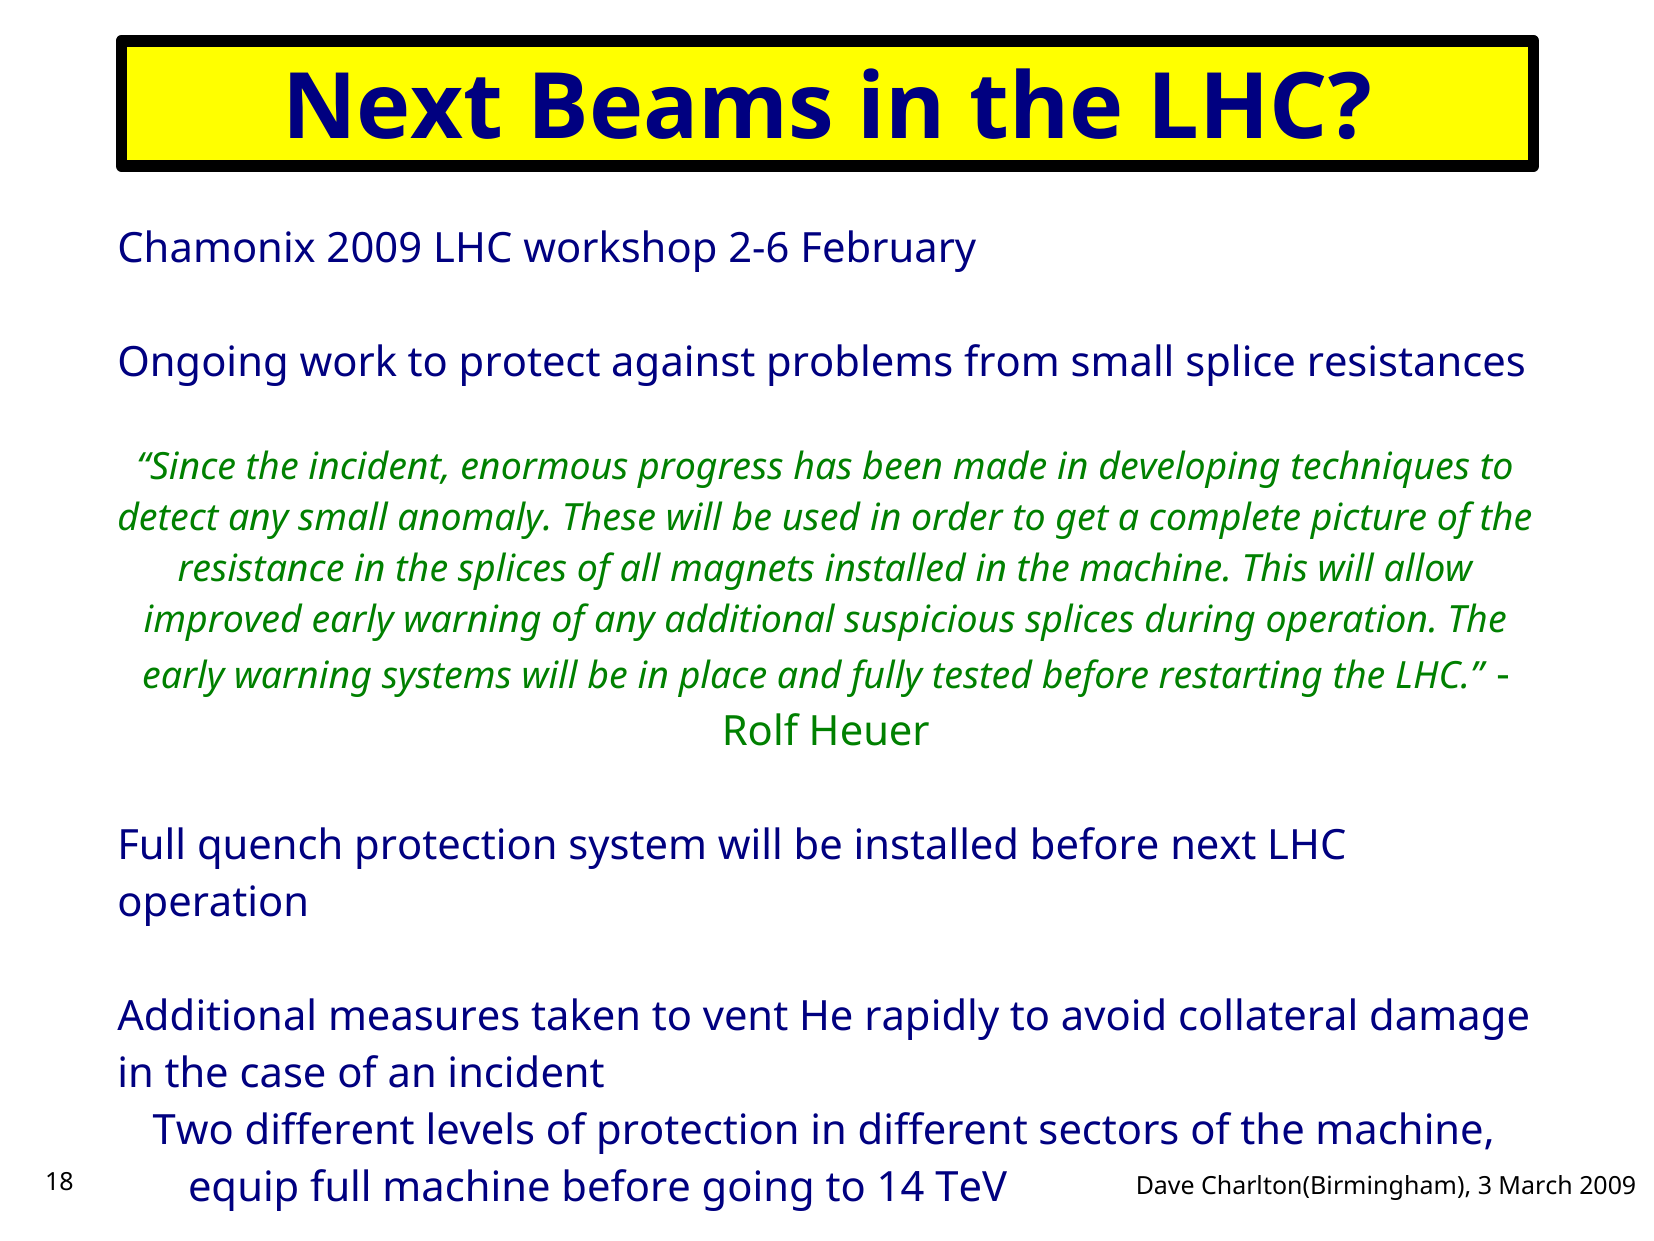

# Next Beams in the LHC?
Chamonix 2009 LHC workshop 2-6 February
Ongoing work to protect against problems from small splice resistances
“Since the incident, enormous progress has been made in developing techniques to detect any small anomaly. These will be used in order to get a complete picture of the resistance in the splices of all magnets installed in the machine. This will allow improved early warning of any additional suspicious splices during operation. The early warning systems will be in place and fully tested before restarting the LHC.” - Rolf Heuer
Full quench protection system will be installed before next LHC operation
Additional measures taken to vent He rapidly to avoid collateral damage in the case of an incident
Two different levels of protection in different sectors of the machine, equip full machine before going to 14 TeV
Decided not to warm up the whole machine now – should ensure operation with beam in 2009 – but only from the autumn
18